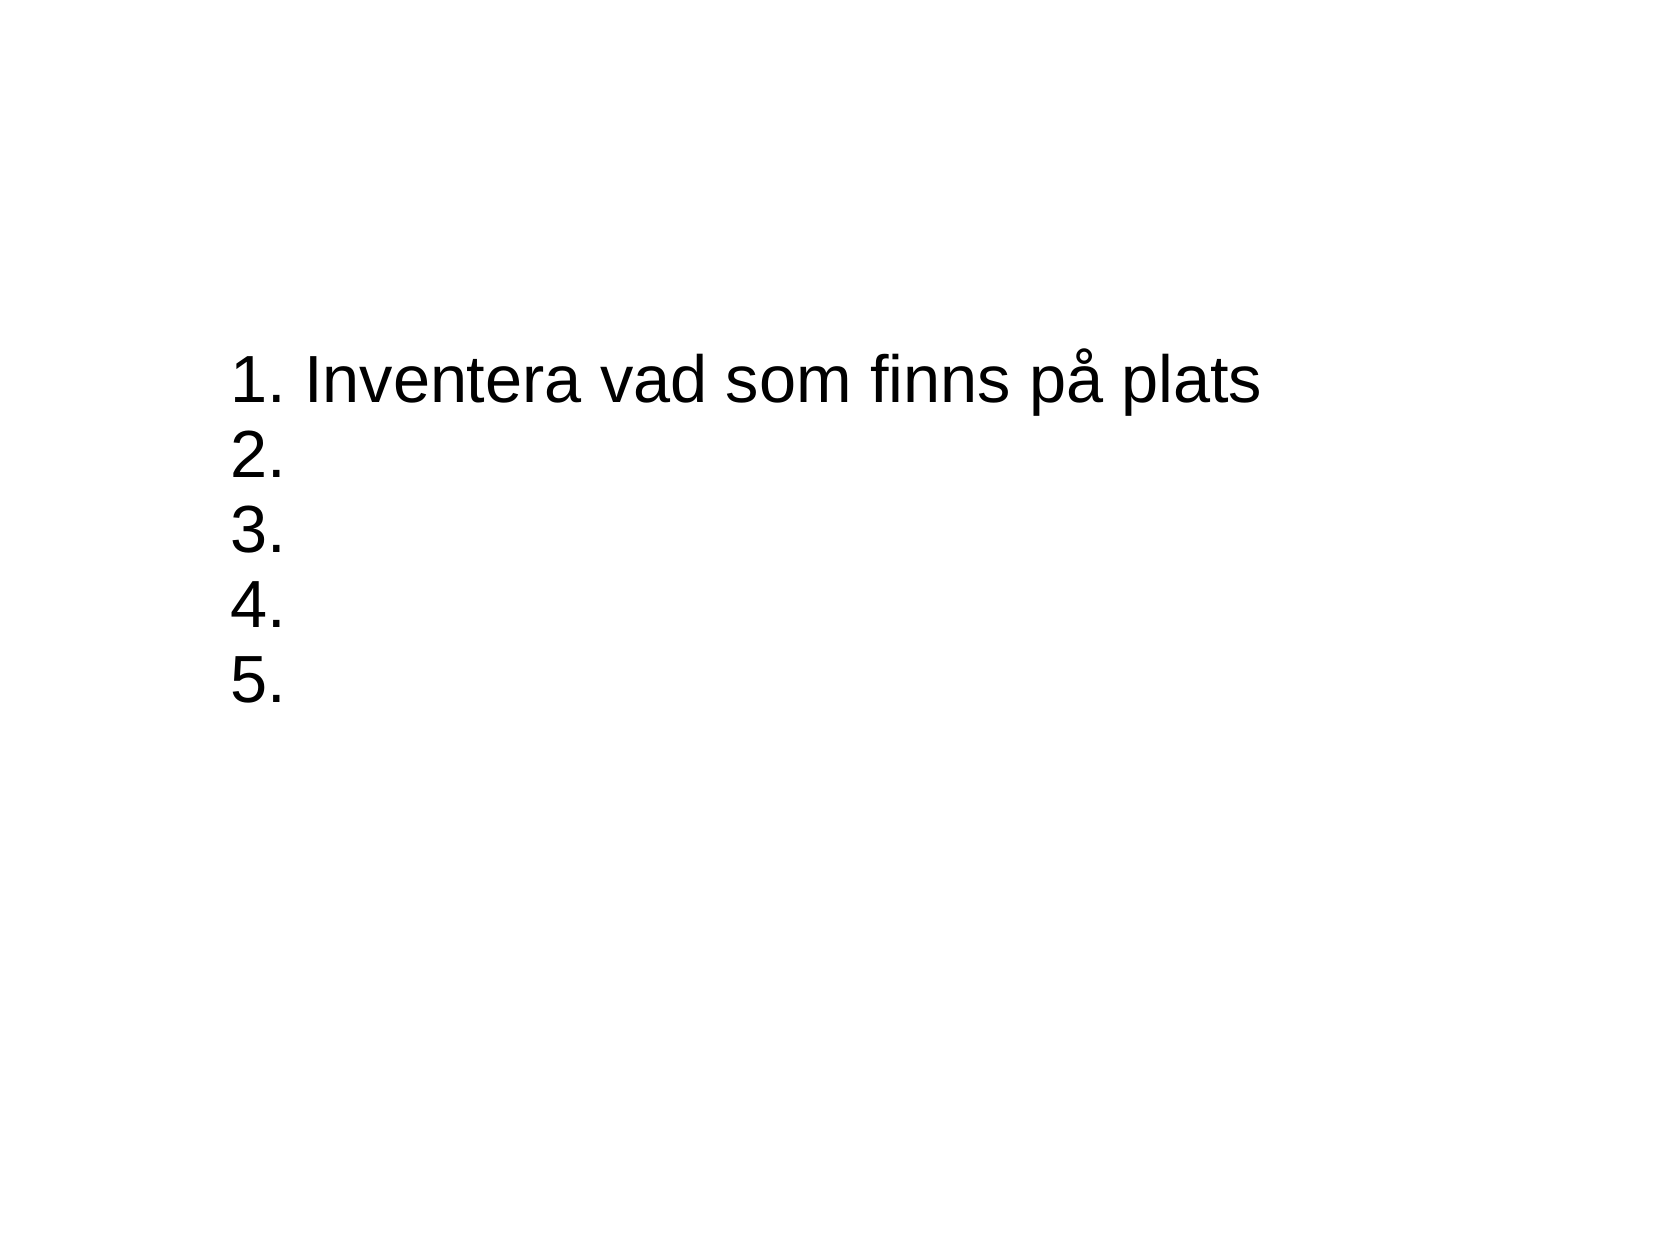

# 1. Inventera vad som finns på plats
		2.
		3.
		4.
		5.